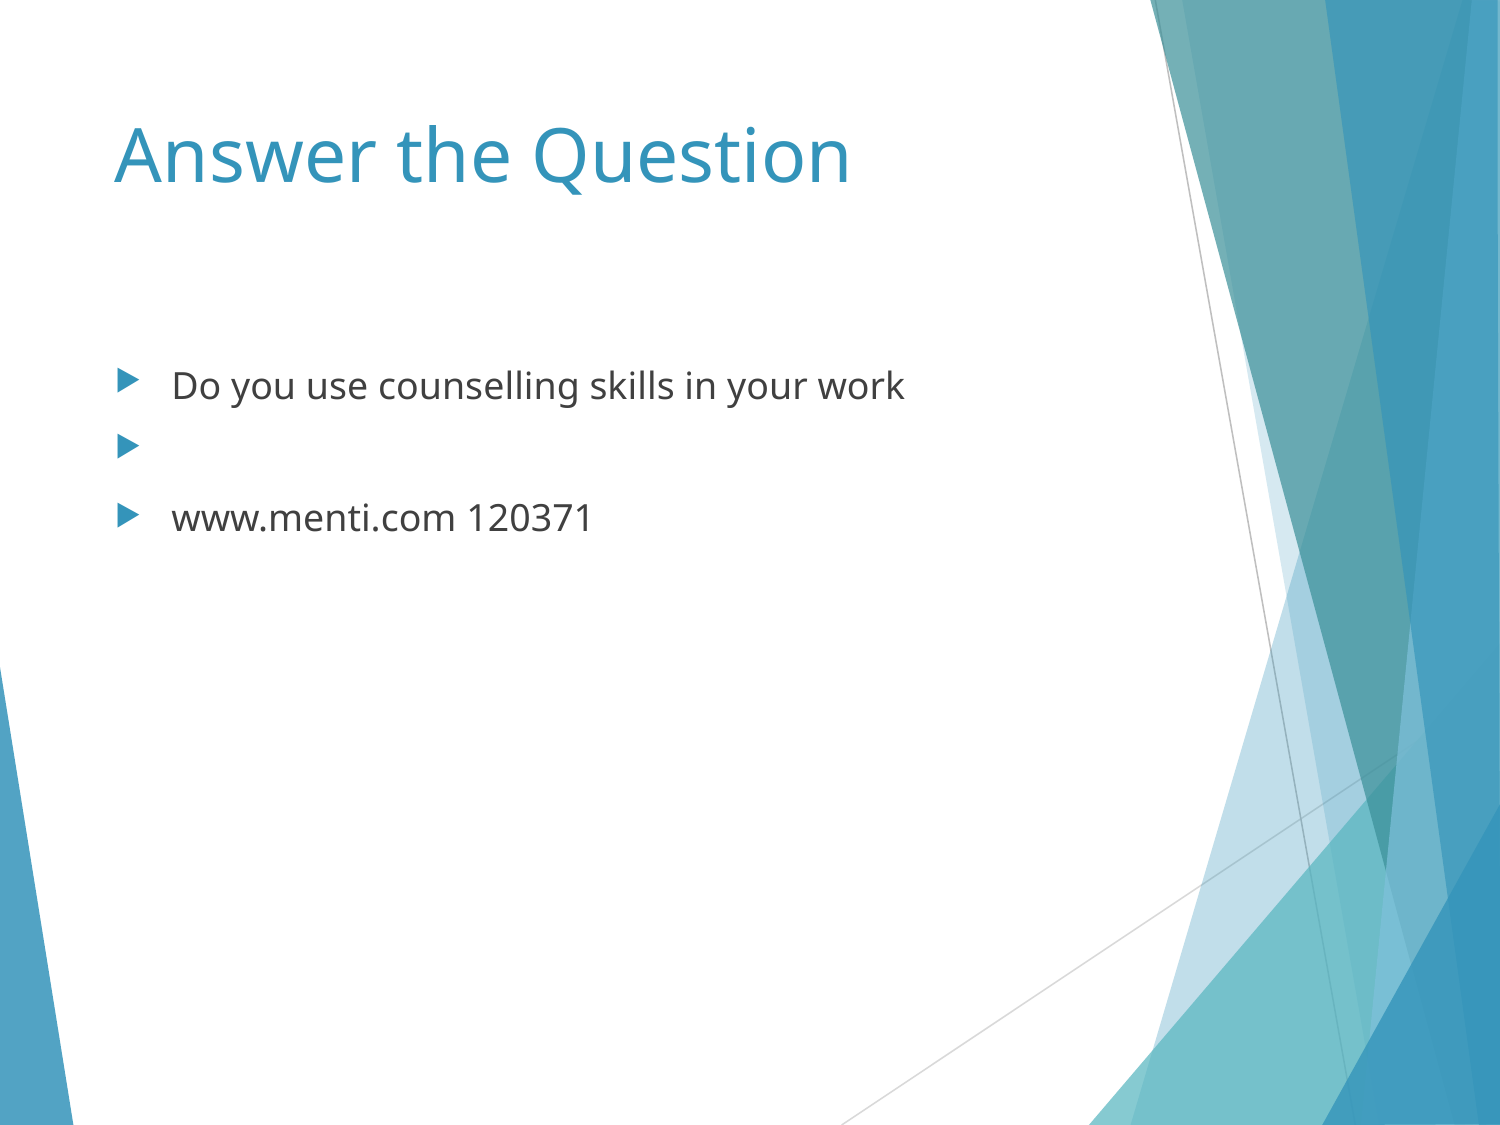

# Answer the Question
Do you use counselling skills in your work
www.menti.com 120371